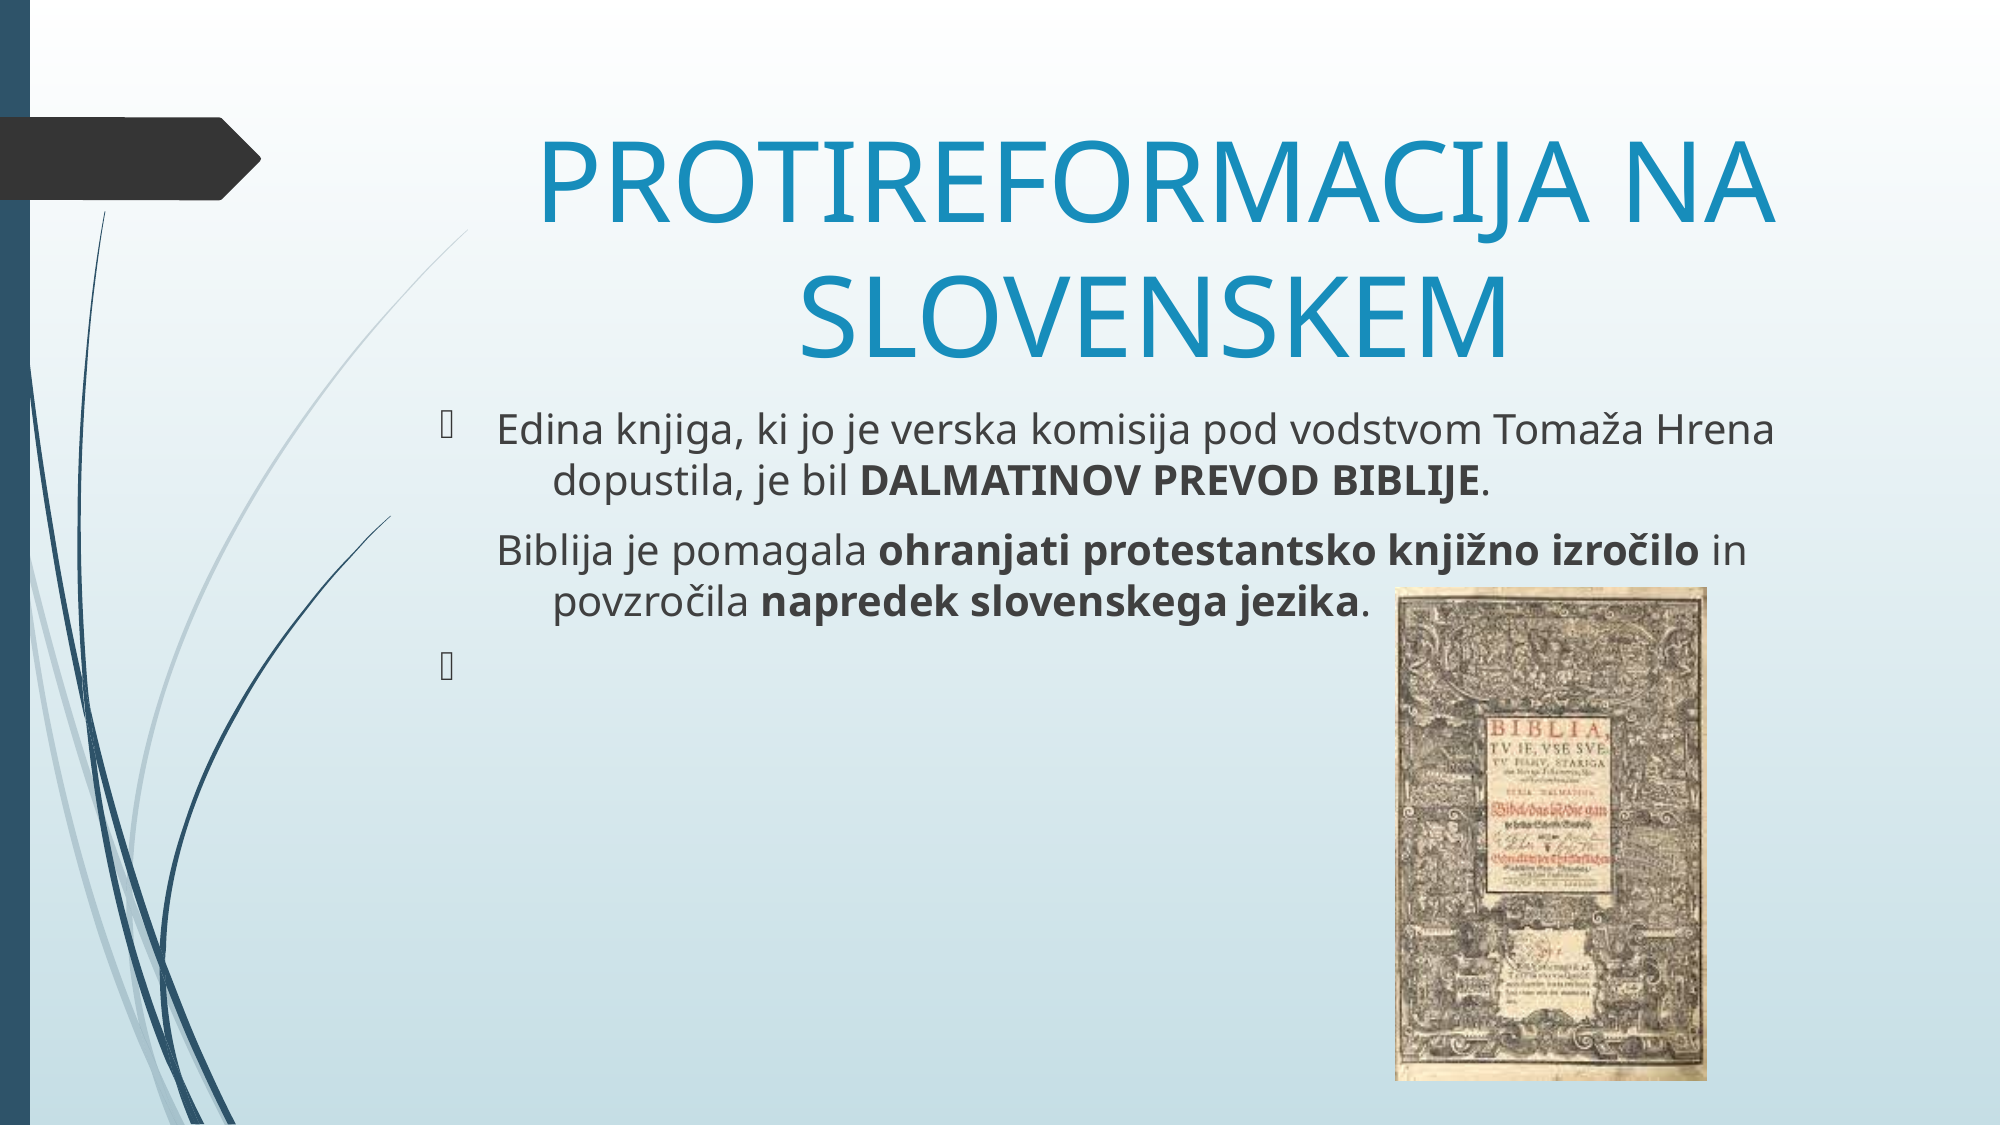

# PROTIREFORMACIJA NA SLOVENSKEM
Edina knjiga, ki jo je verska komisija pod vodstvom Tomaža Hrena dopustila, je bil DALMATINOV PREVOD BIBLIJE.
Biblija je pomagala ohranjati protestantsko knjižno izročilo in povzročila napredek slovenskega jezika.